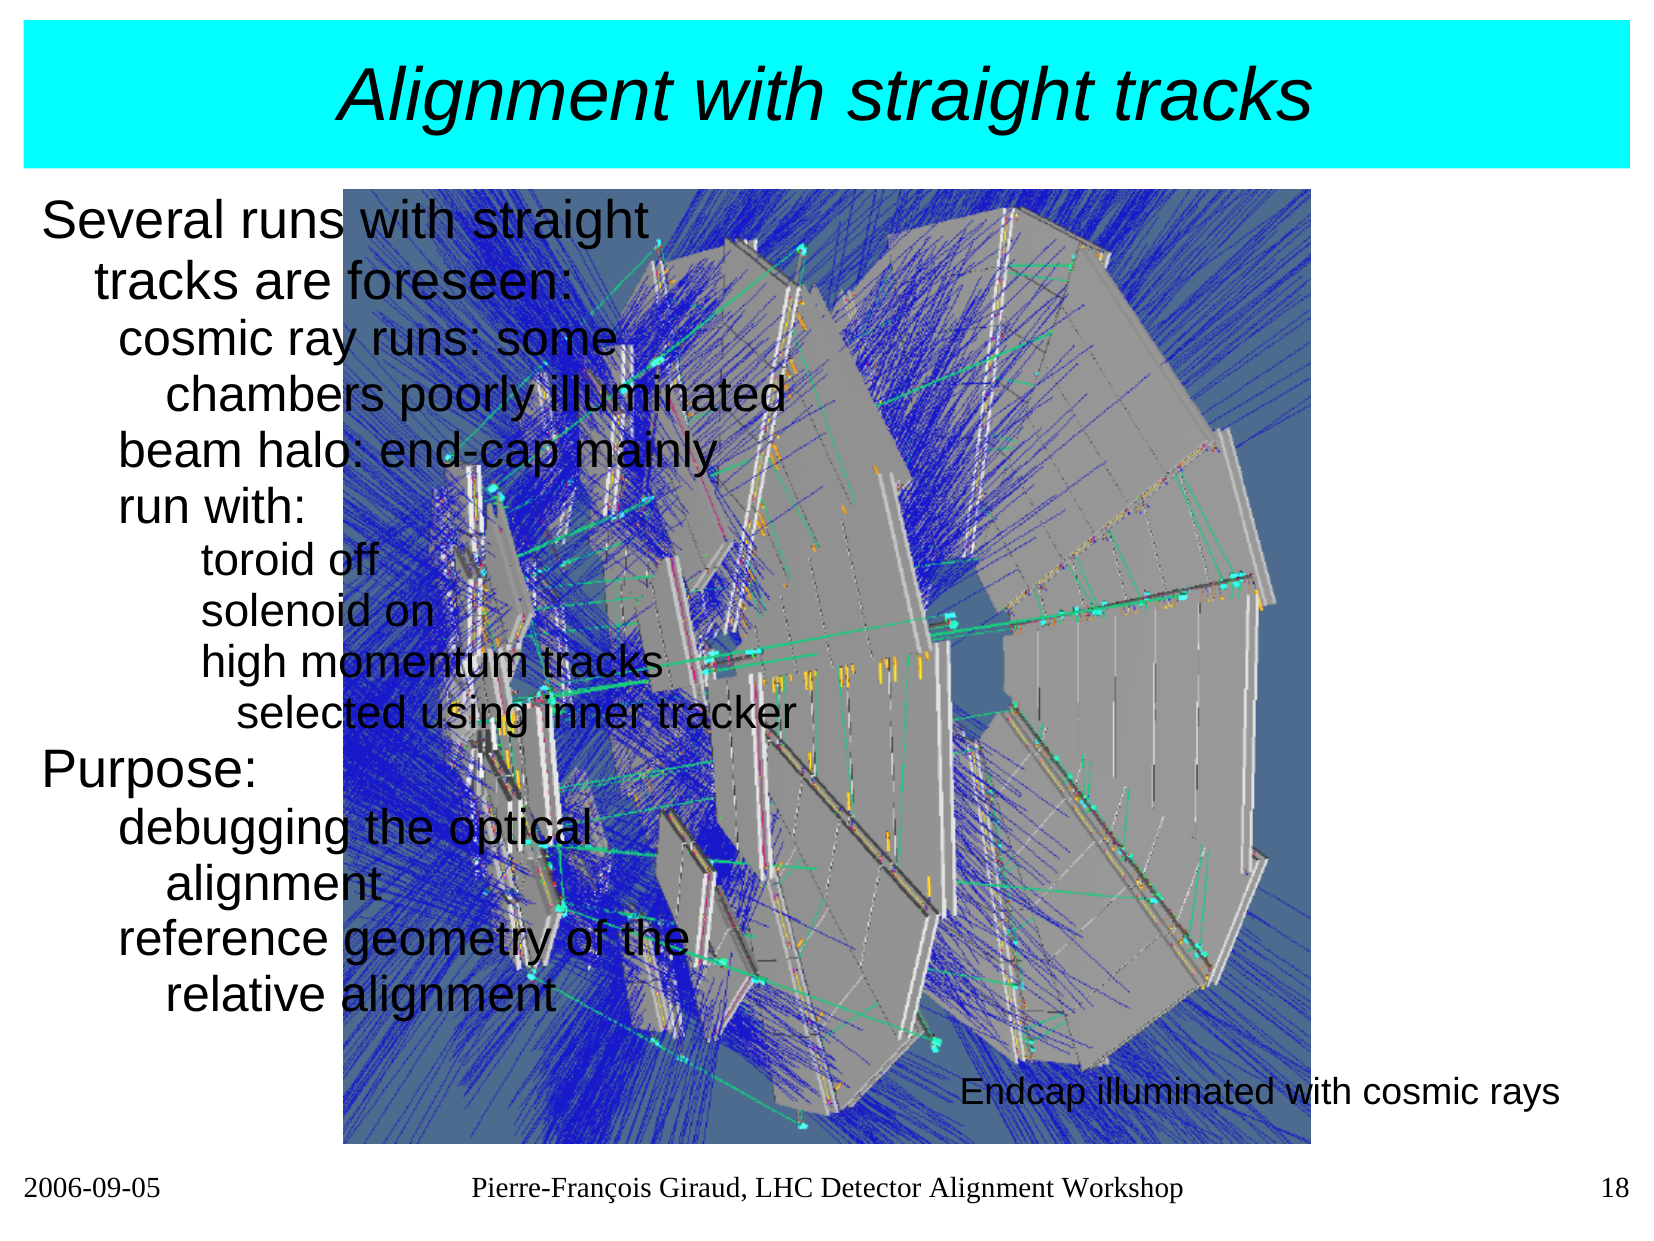

# Alignment with straight tracks
Several runs with straight tracks are foreseen:
cosmic ray runs: some chambers poorly illuminated
beam halo: end-cap mainly
run with:
toroid off
solenoid on
high momentum tracks selected using inner tracker
Purpose:
debugging the optical alignment
reference geometry of the relative alignment
Endcap illuminated with cosmic rays
2006-09-05
Pierre-François Giraud, LHC Detector Alignment Workshop
18